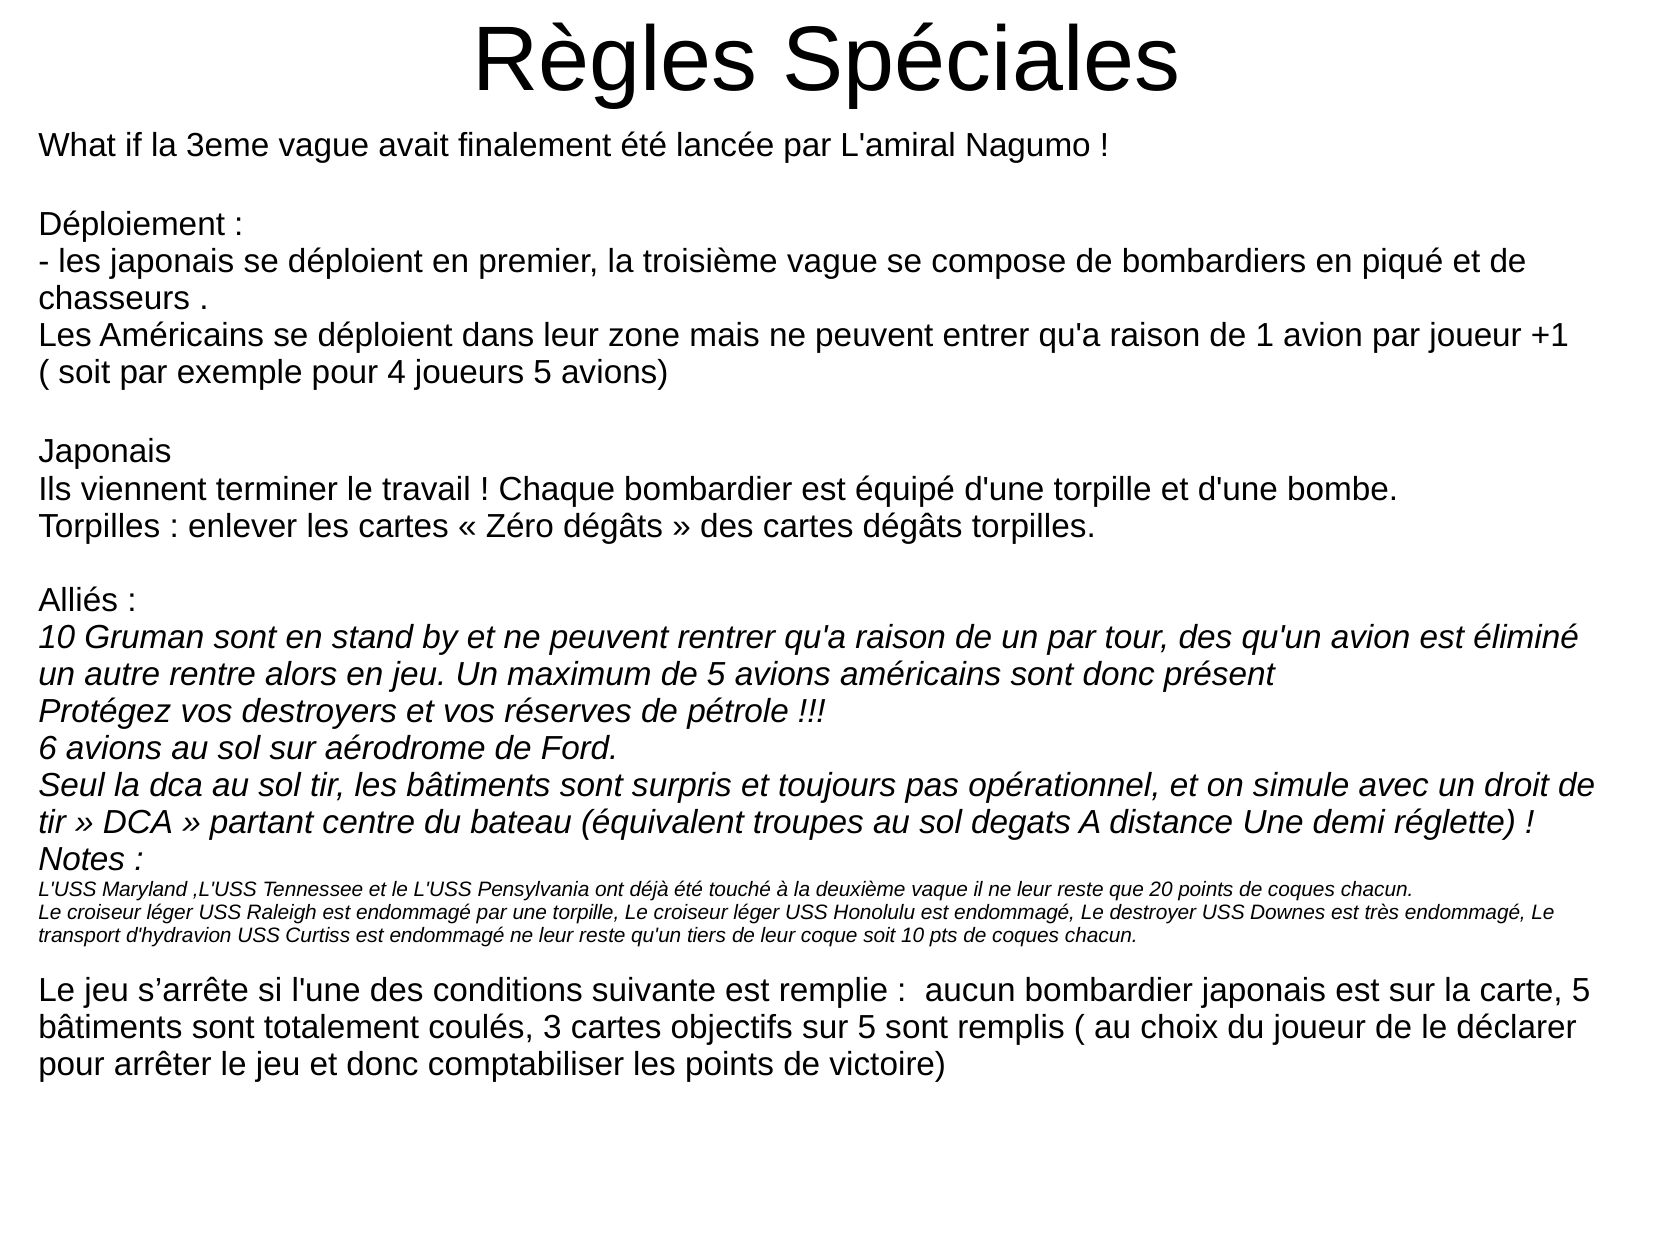

# Règles Spéciales
What if la 3eme vague avait finalement été lancée par L'amiral Nagumo !
Déploiement :
- les japonais se déploient en premier, la troisième vague se compose de bombardiers en piqué et de chasseurs .
Les Américains se déploient dans leur zone mais ne peuvent entrer qu'a raison de 1 avion par joueur +1 ( soit par exemple pour 4 joueurs 5 avions)
Japonais
Ils viennent terminer le travail ! Chaque bombardier est équipé d'une torpille et d'une bombe.
Torpilles : enlever les cartes « Zéro dégâts » des cartes dégâts torpilles.
Alliés :
10 Gruman sont en stand by et ne peuvent rentrer qu'a raison de un par tour, des qu'un avion est éliminé un autre rentre alors en jeu. Un maximum de 5 avions américains sont donc présent
Protégez vos destroyers et vos réserves de pétrole !!!
6 avions au sol sur aérodrome de Ford.
Seul la dca au sol tir, les bâtiments sont surpris et toujours pas opérationnel, et on simule avec un droit de tir » DCA » partant centre du bateau (équivalent troupes au sol degats A distance Une demi réglette) !
Notes :
L'USS Maryland ,L'USS Tennessee et le L'USS Pensylvania ont déjà été touché à la deuxième vaque il ne leur reste que 20 points de coques chacun.
Le croiseur léger USS Raleigh est endommagé par une torpille, Le croiseur léger USS Honolulu est endommagé, Le destroyer USS Downes est très endommagé, Le transport d'hydravion USS Curtiss est endommagé ne leur reste qu'un tiers de leur coque soit 10 pts de coques chacun.
Le jeu s’arrête si l'une des conditions suivante est remplie : aucun bombardier japonais est sur la carte, 5 bâtiments sont totalement coulés, 3 cartes objectifs sur 5 sont remplis ( au choix du joueur de le déclarer pour arrêter le jeu et donc comptabiliser les points de victoire)